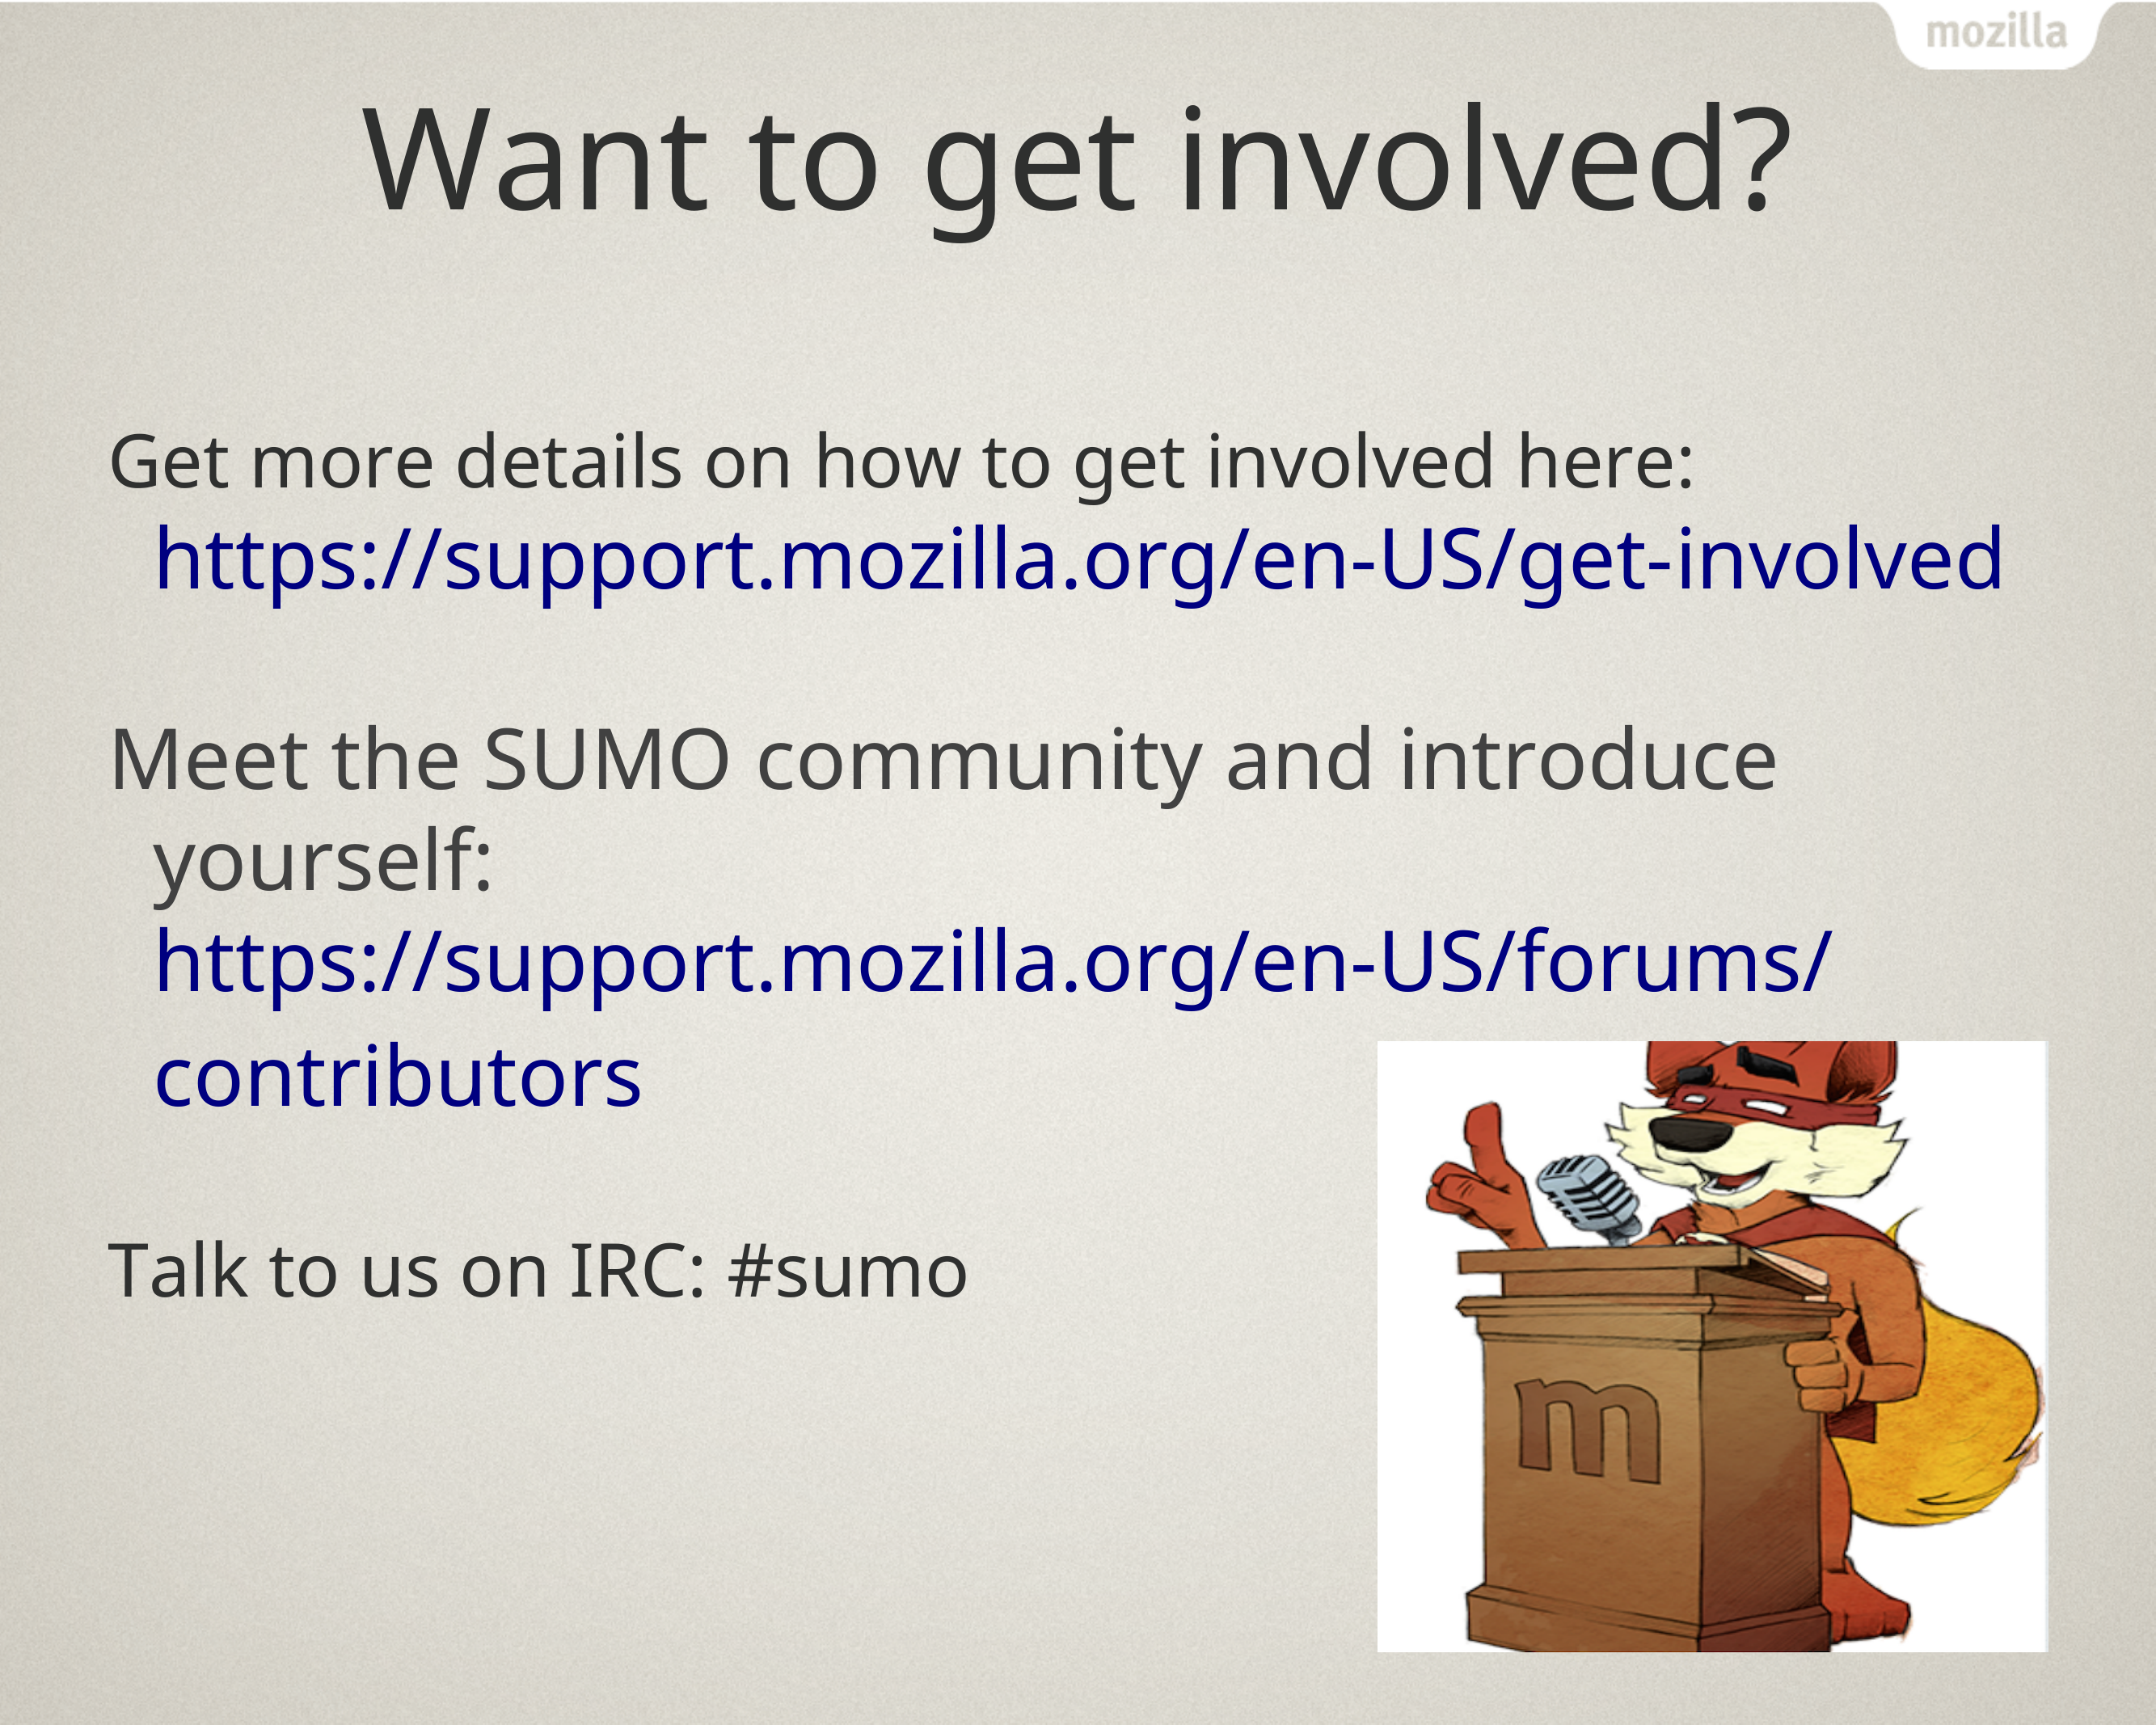

# Want to get involved?
Get more details on how to get involved here: https://support.mozilla.org/en-US/get-involved
Meet the SUMO community and introduce yourself: https://support.mozilla.org/en-US/forums/contributors
Talk to us on IRC: #sumo